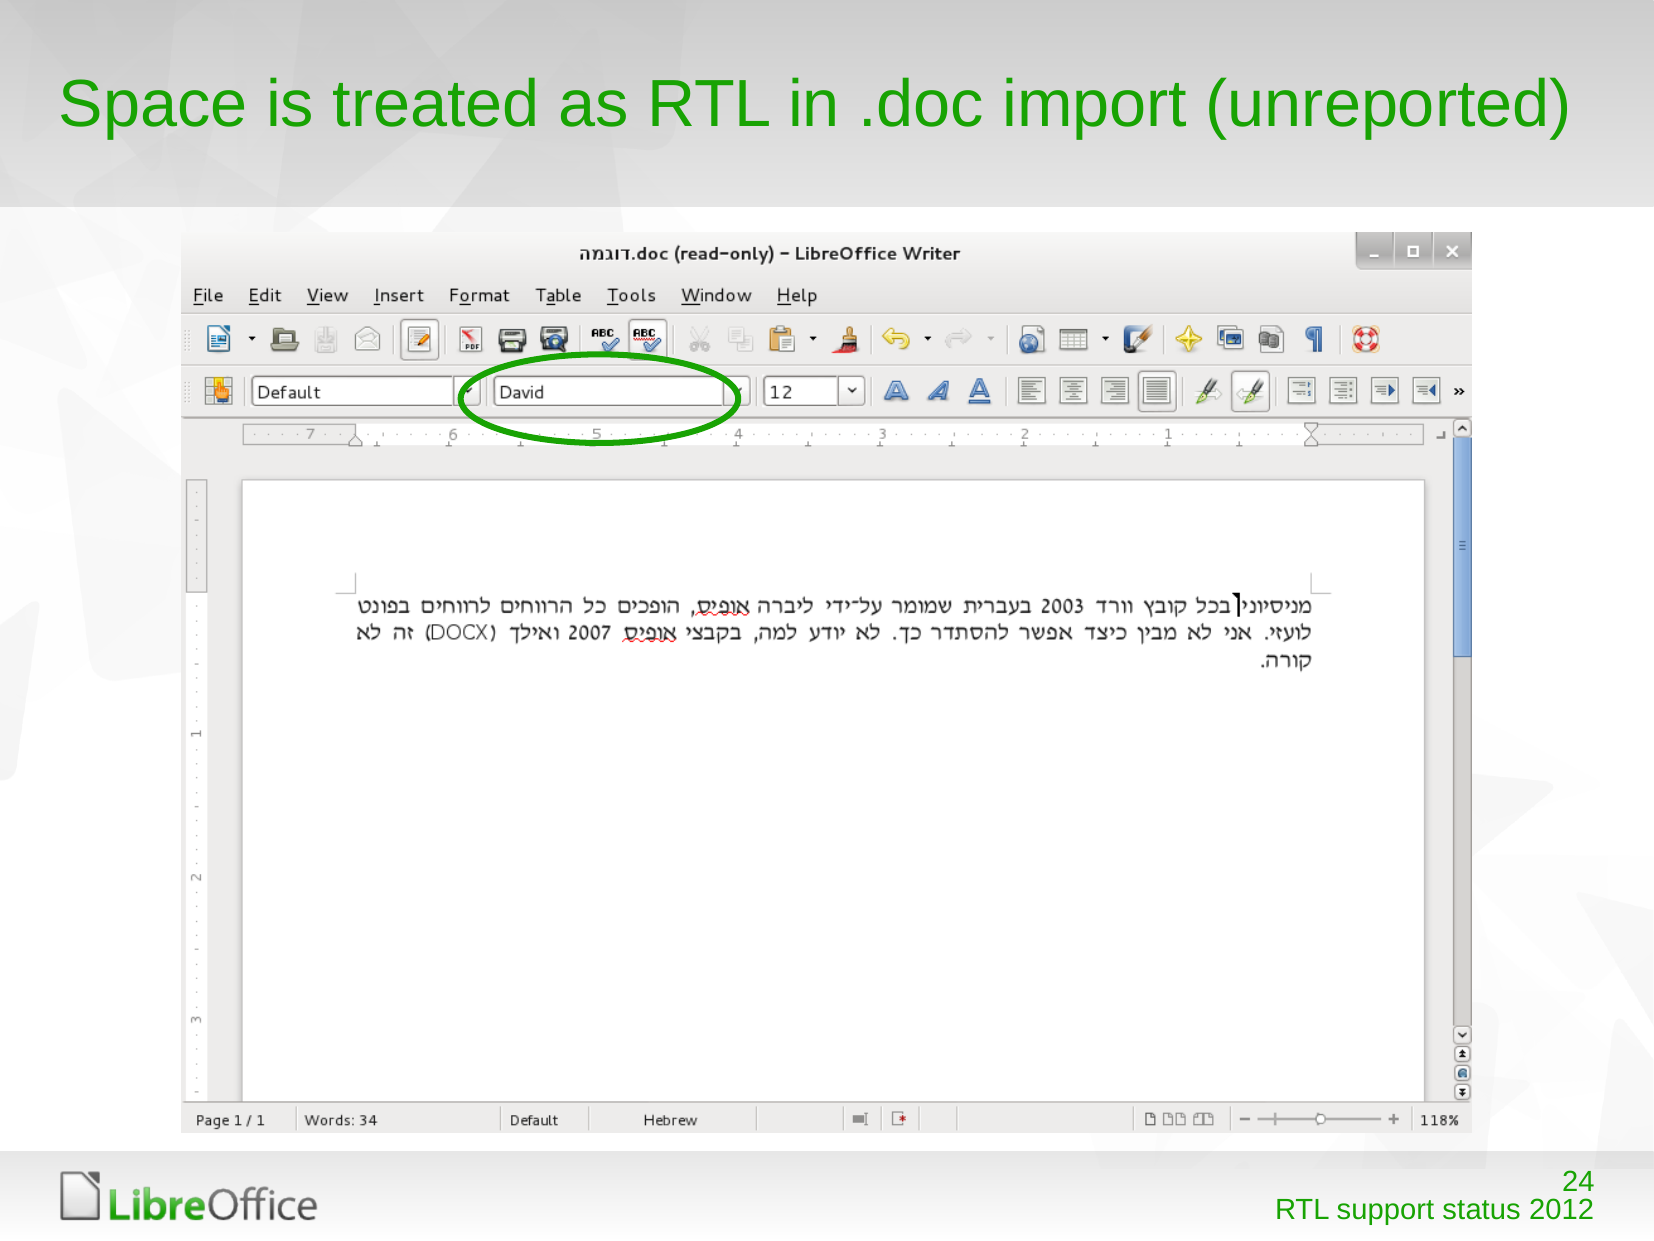

# Space is treated as RTL in .doc import (unreported)
24
RTL support status 2012